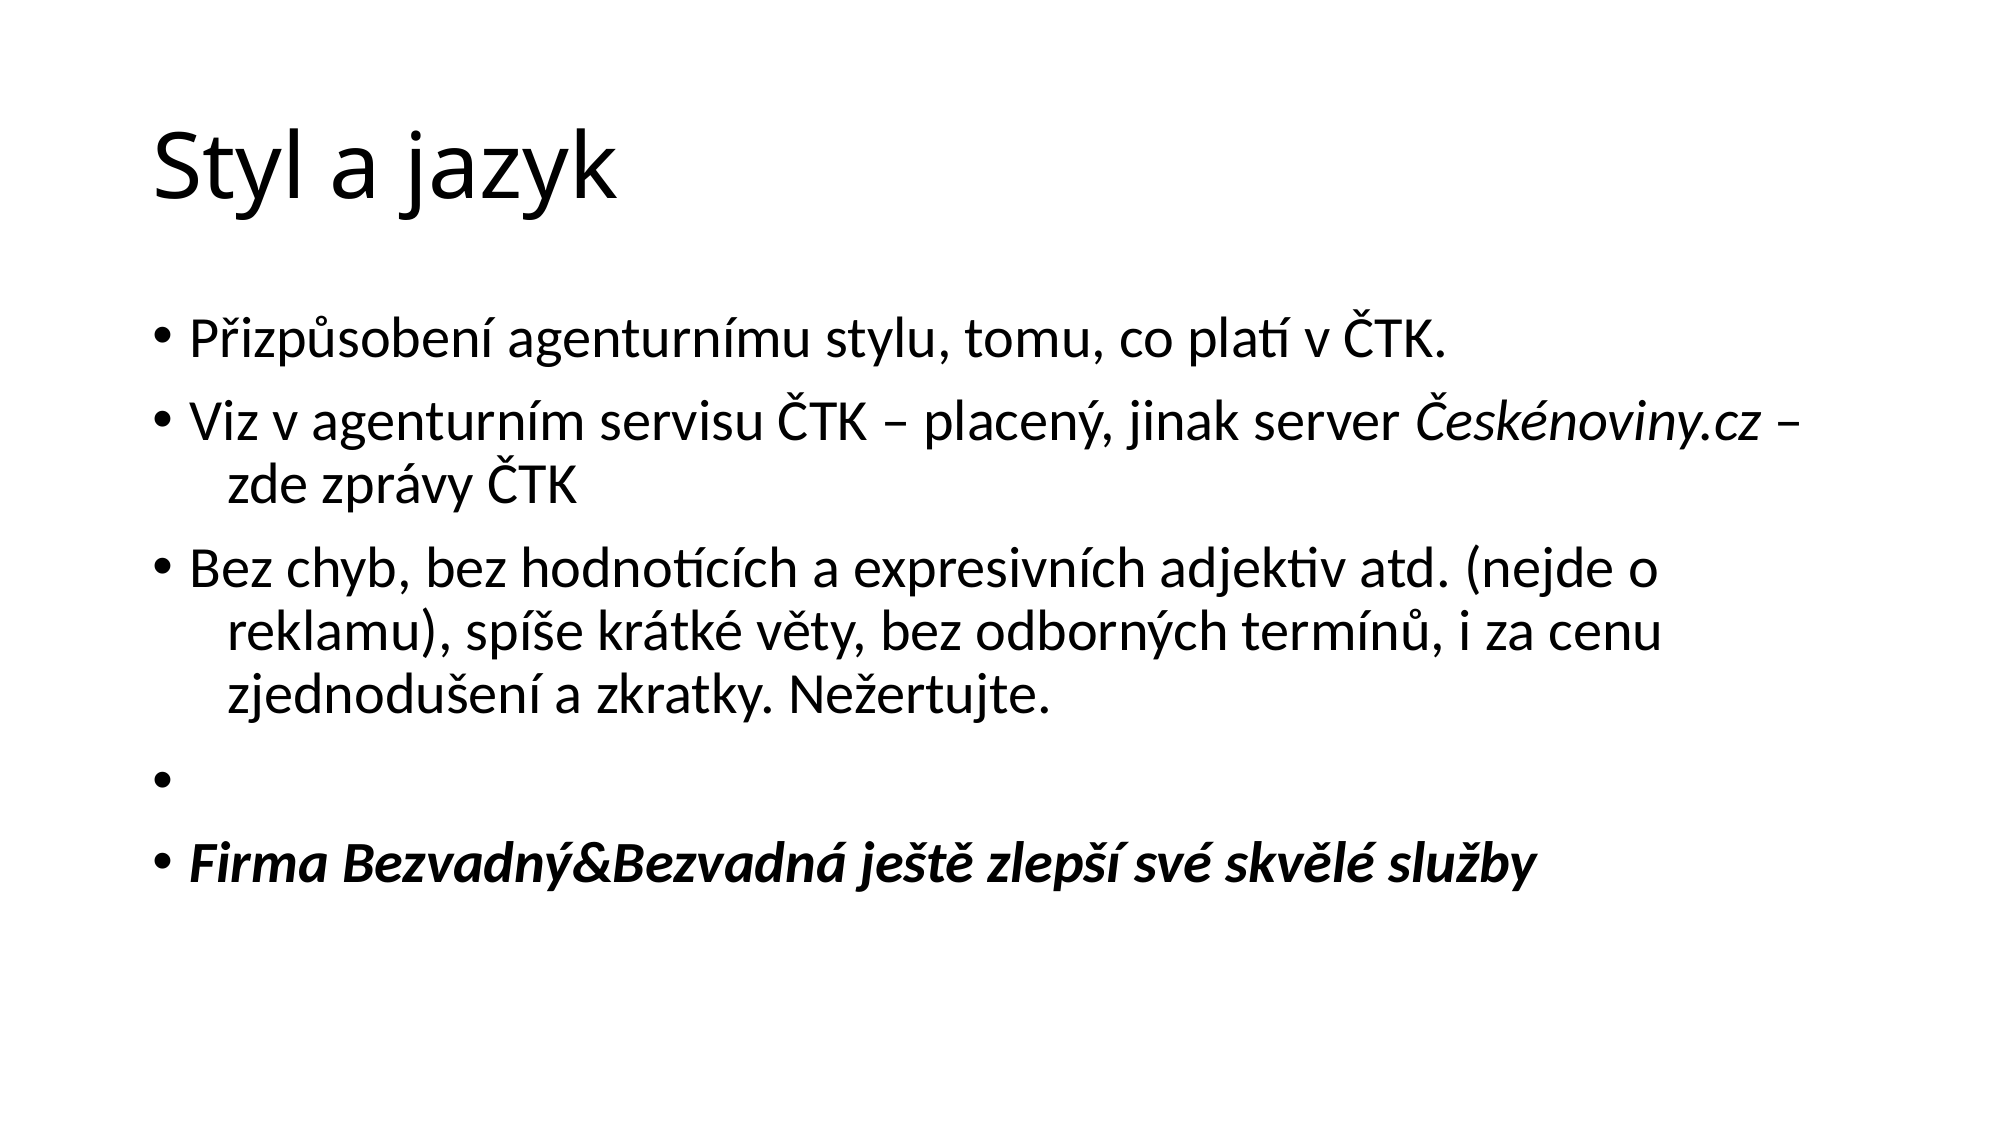

# Styl a jazyk
Přizpůsobení agenturnímu stylu, tomu, co platí v ČTK.
Viz v agenturním servisu ČTK – placený, jinak server Českénoviny.cz – zde zprávy ČTK
Bez chyb, bez hodnotících a expresivních adjektiv atd. (nejde o reklamu), spíše krátké věty, bez odborných termínů, i za cenu zjednodušení a zkratky. Nežertujte.
Firma Bezvadný&Bezvadná ještě zlepší své skvělé služby